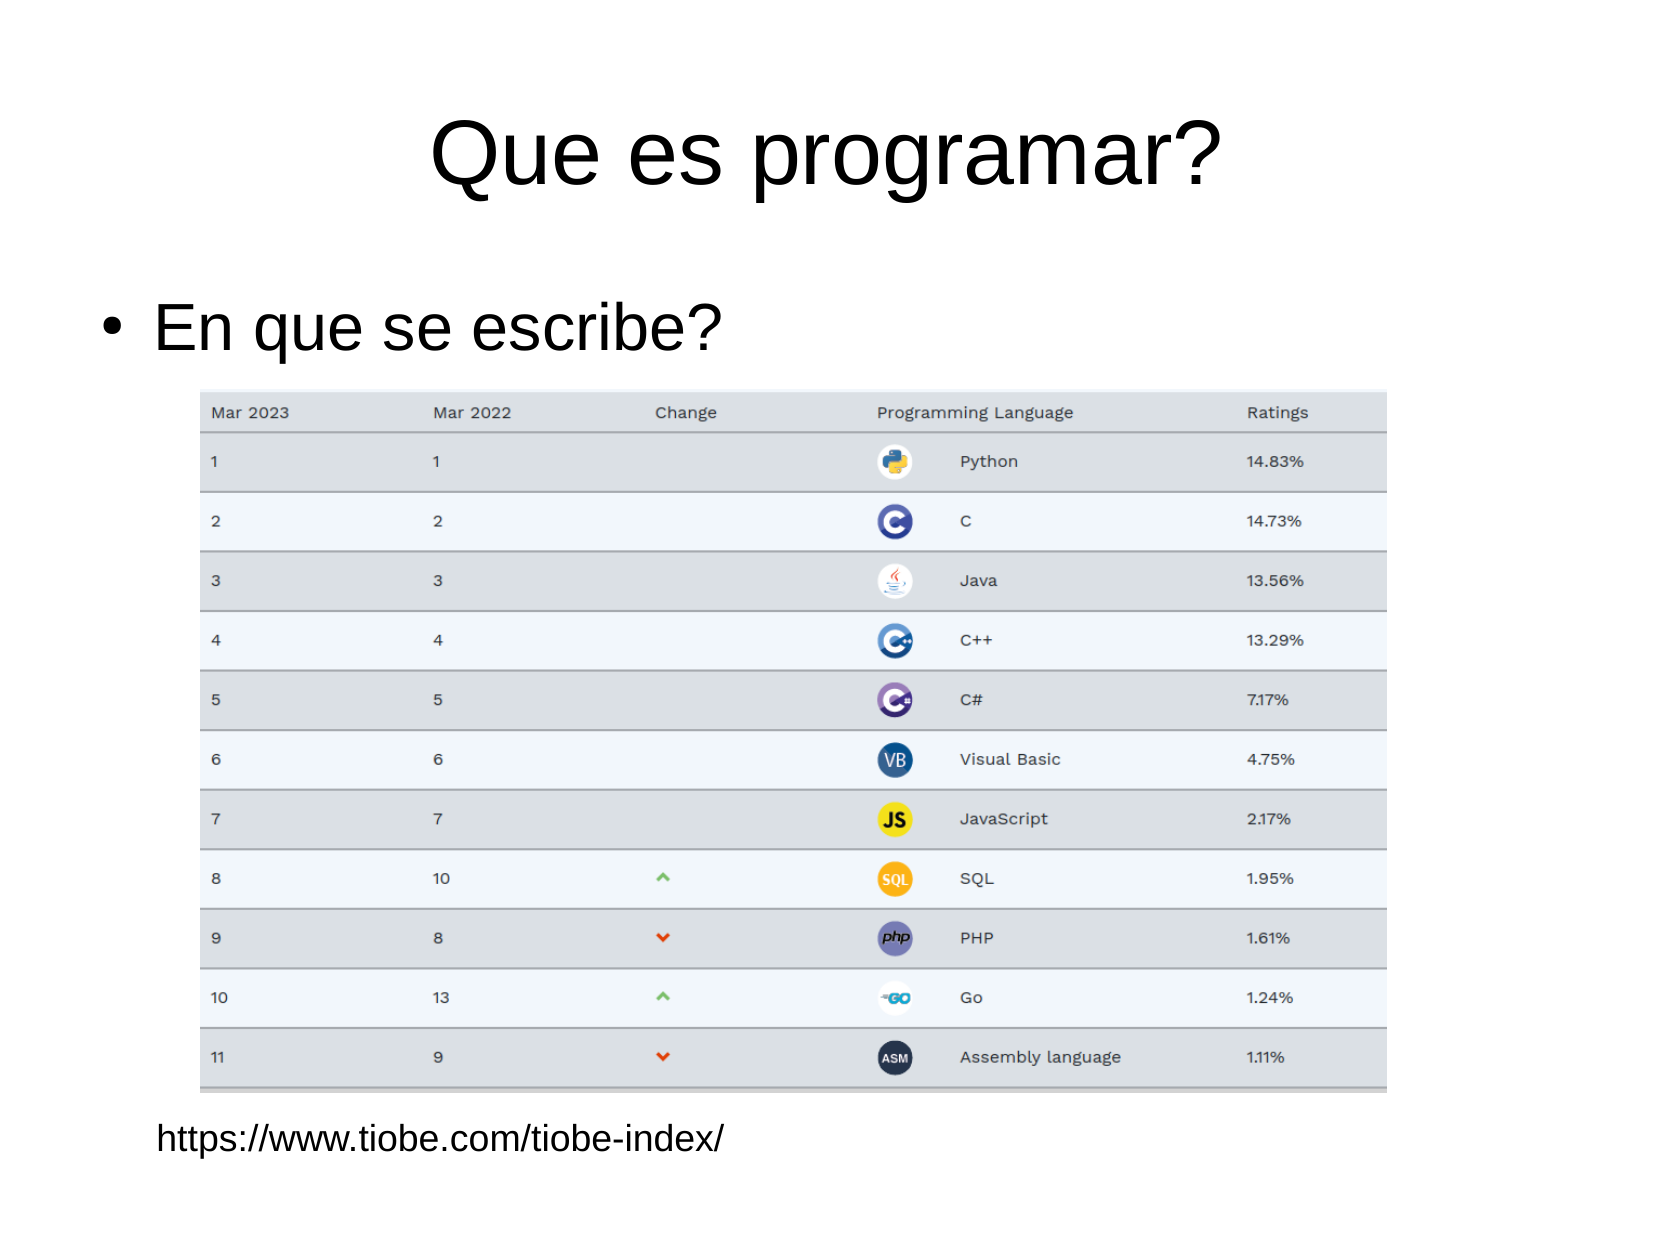

# Que es programar?
En que se escribe?
https://www.tiobe.com/tiobe-index/